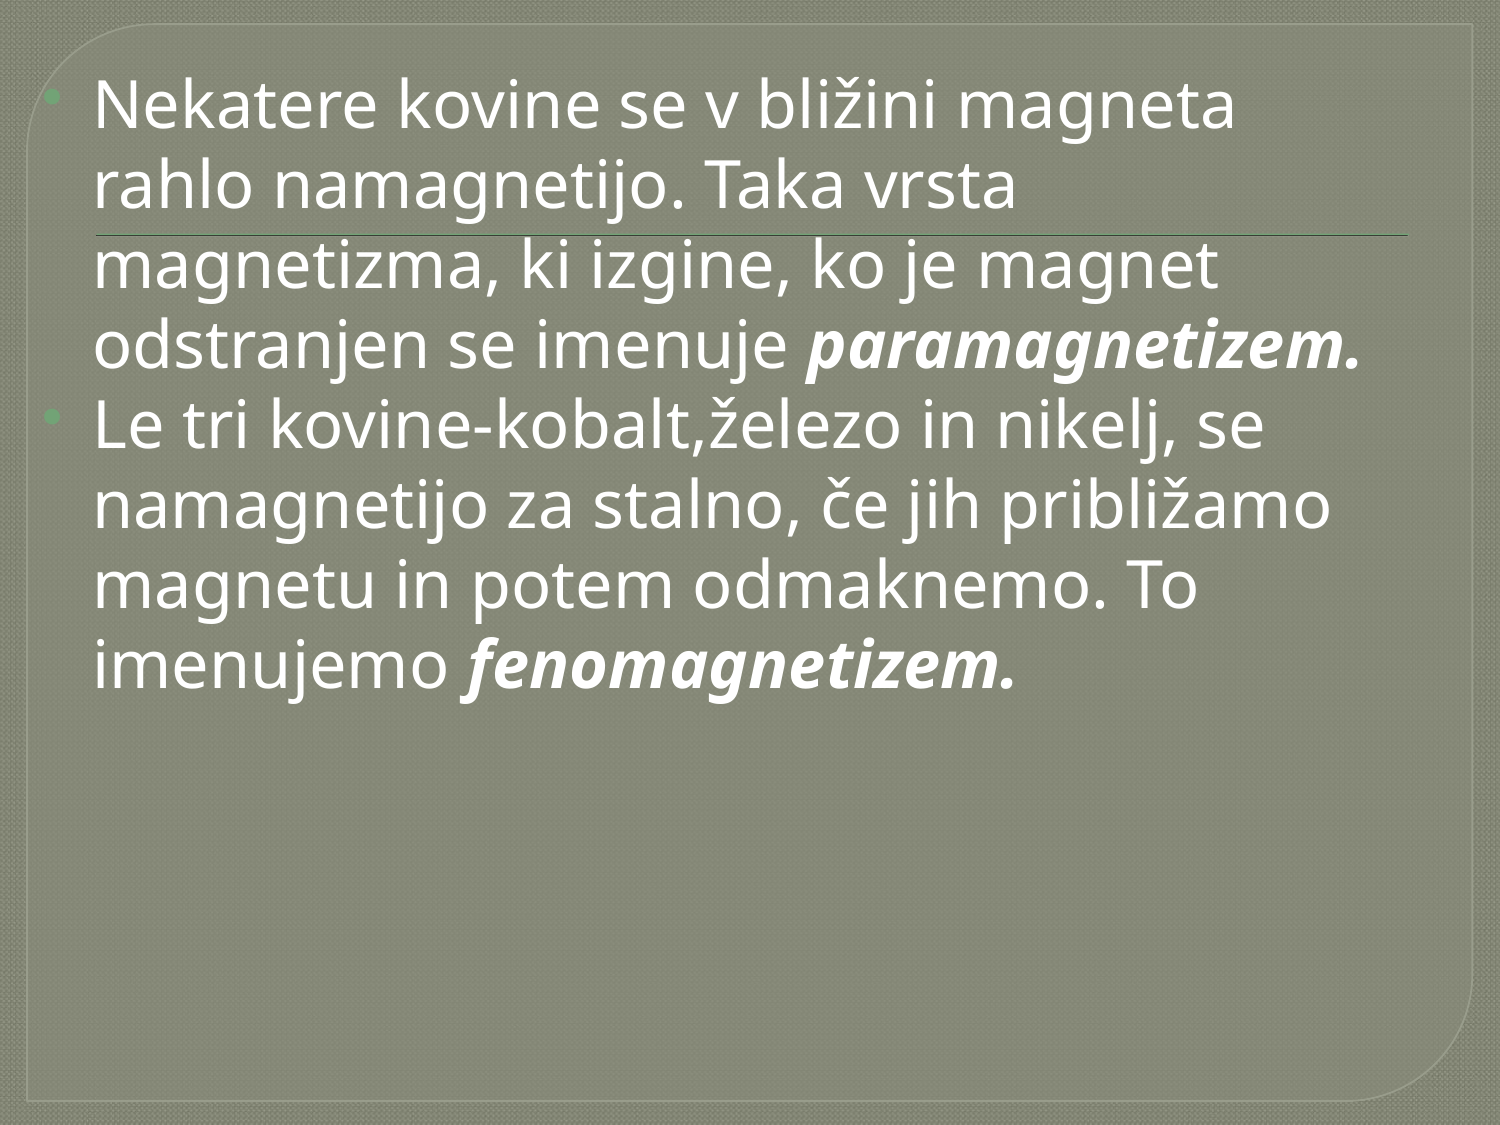

# Nekatere kovine se v bližini magneta rahlo namagnetijo. Taka vrsta magnetizma, ki izgine, ko je magnet odstranjen se imenuje paramagnetizem.
Le tri kovine-kobalt,železo in nikelj, se namagnetijo za stalno, če jih približamo magnetu in potem odmaknemo. To imenujemo fenomagnetizem.